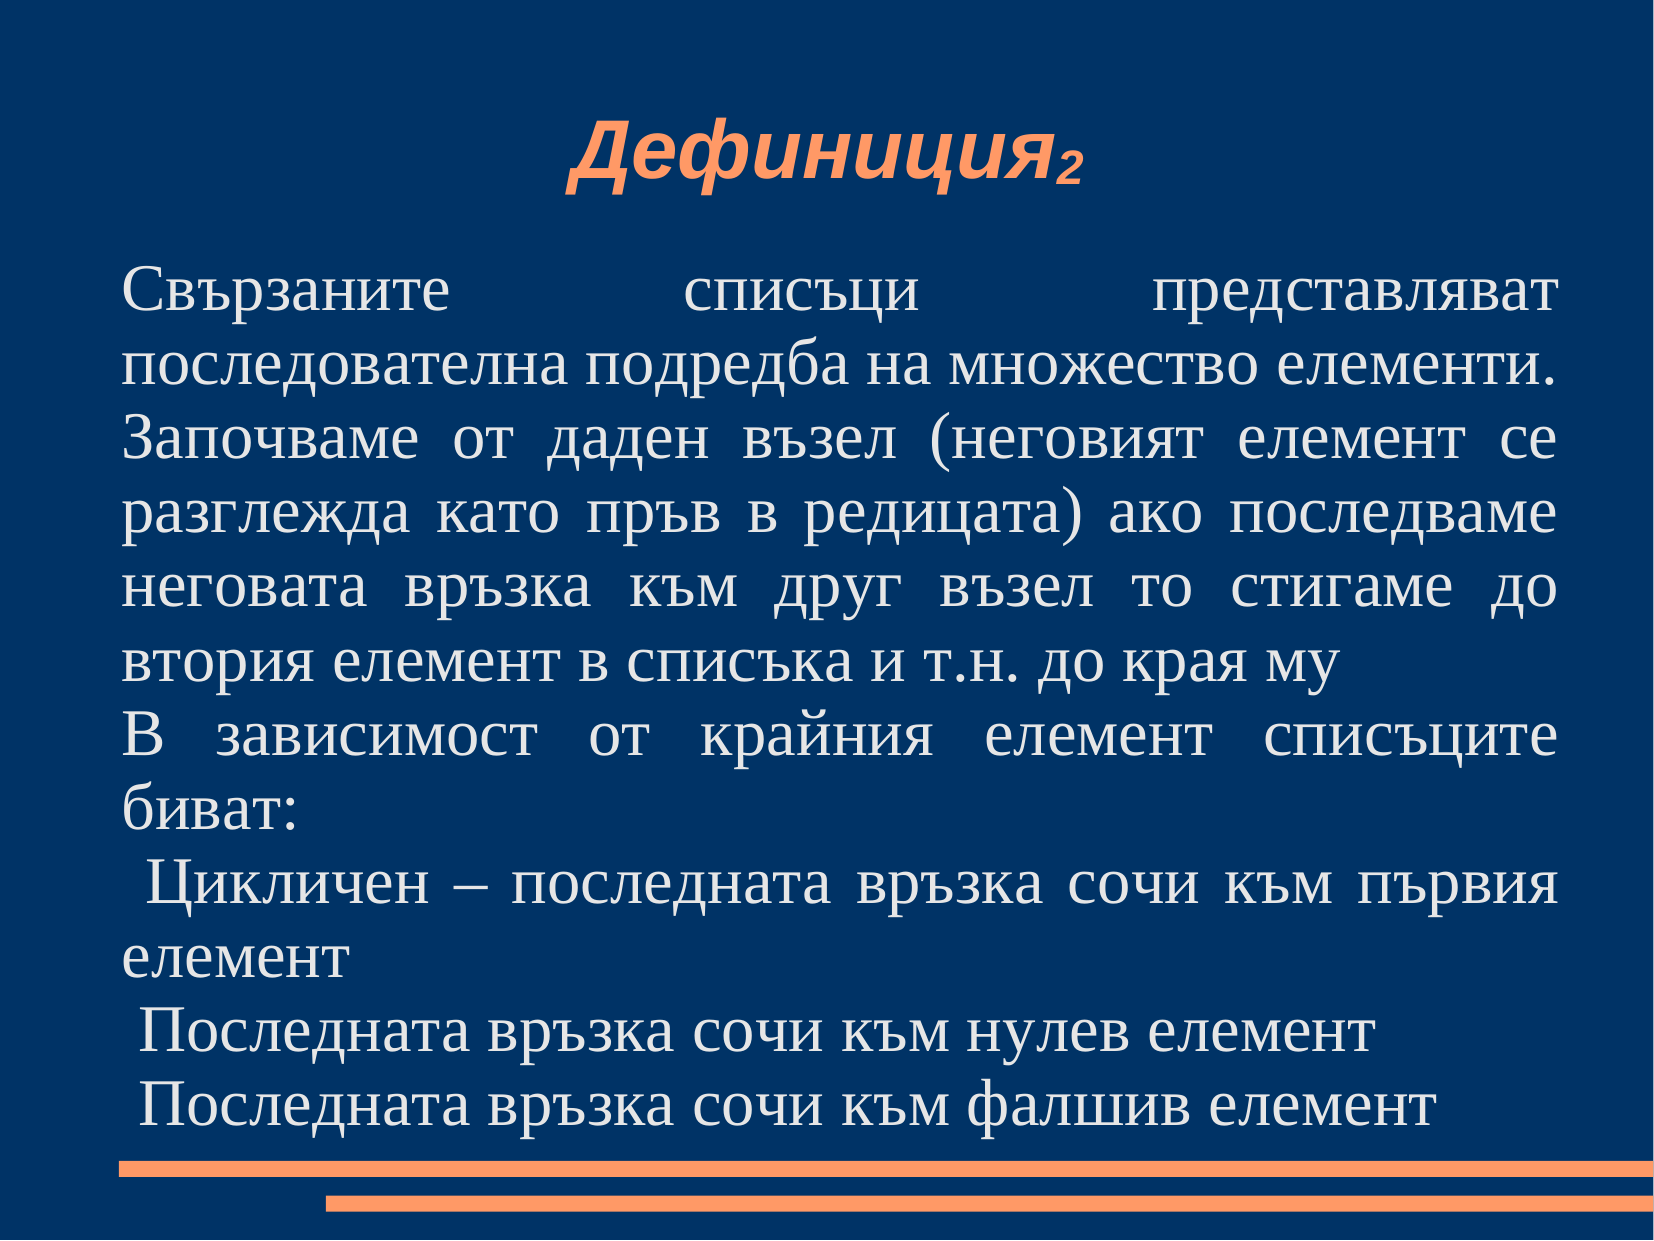

# Дефиниция2
Свързаните списъци представляват последователна подредба на множество елементи. Започваме от даден възел (неговият елемент се разглежда като пръв в редицата) ако последваме неговата връзка към друг възел то стигаме до втория елемент в списъка и т.н. до края му
В зависимост от крайния елемент списъците биват:
 Цикличен – последната връзка сочи към първия елемент
 Последната връзка сочи към нулев елемент
 Последната връзка сочи към фалшив елемент